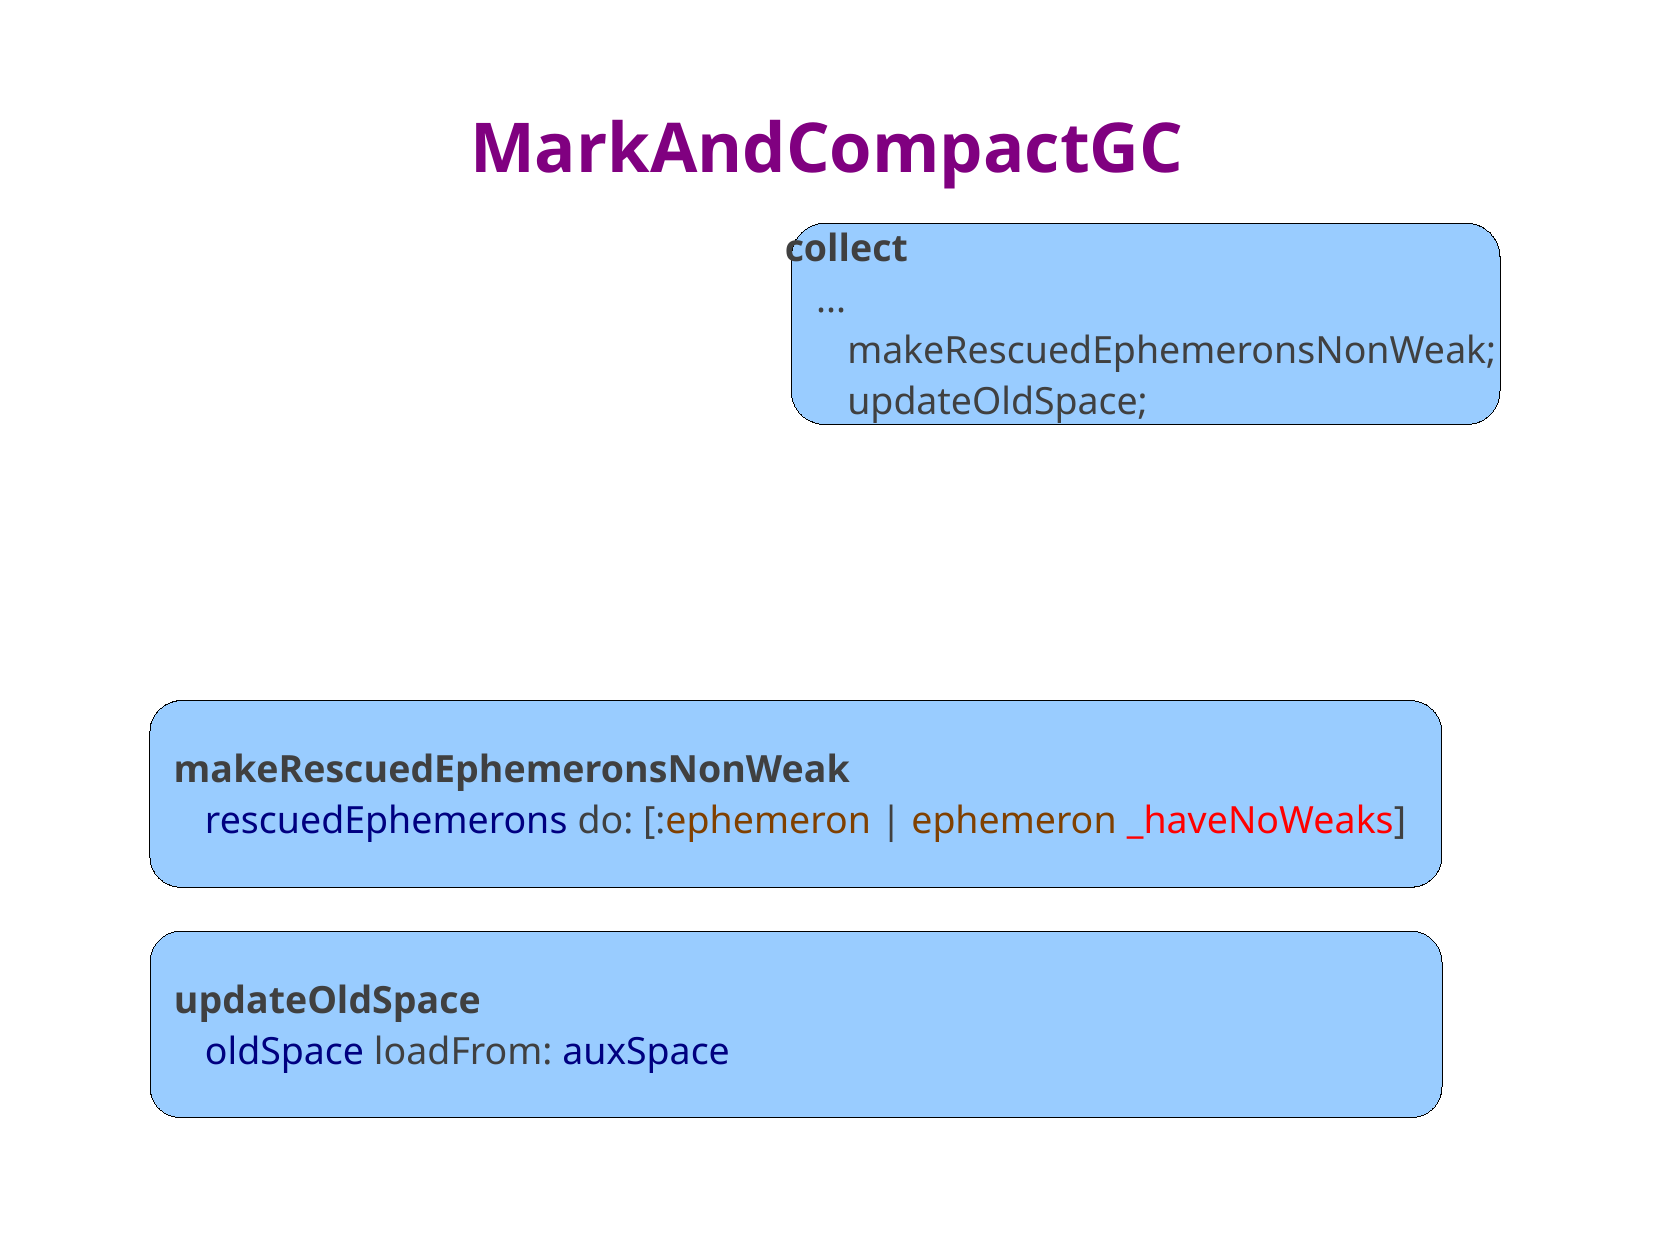

MarkAndCompactGC
collect
	...
		makeRescuedEphemeronsNonWeak;
		updateOldSpace;
makeRescuedEphemeronsNonWeak
	rescuedEphemerons do: [:ephemeron | ephemeron _haveNoWeaks]
updateOldSpace
	oldSpace loadFrom: auxSpace